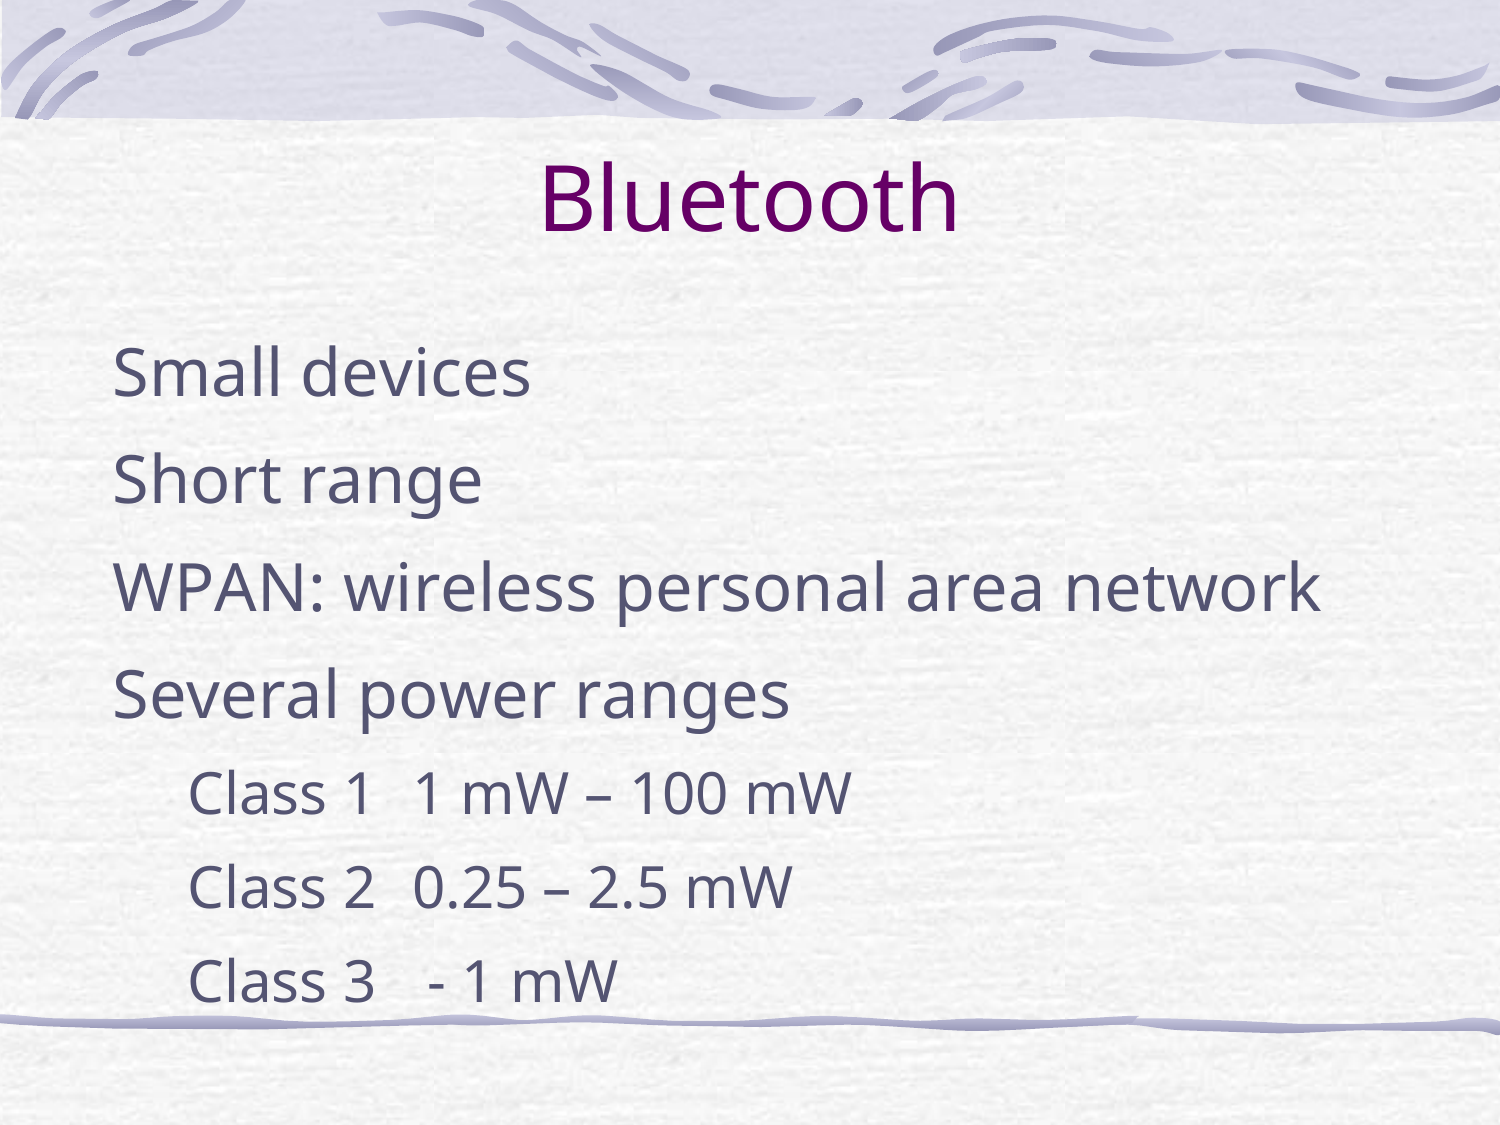

# Bluetooth
Small devices
Short range
WPAN: wireless personal area network
Several power ranges
Class 1	1 mW – 100 mW
Class 2	0.25 – 2.5 mW
Class 3	 - 1 mW